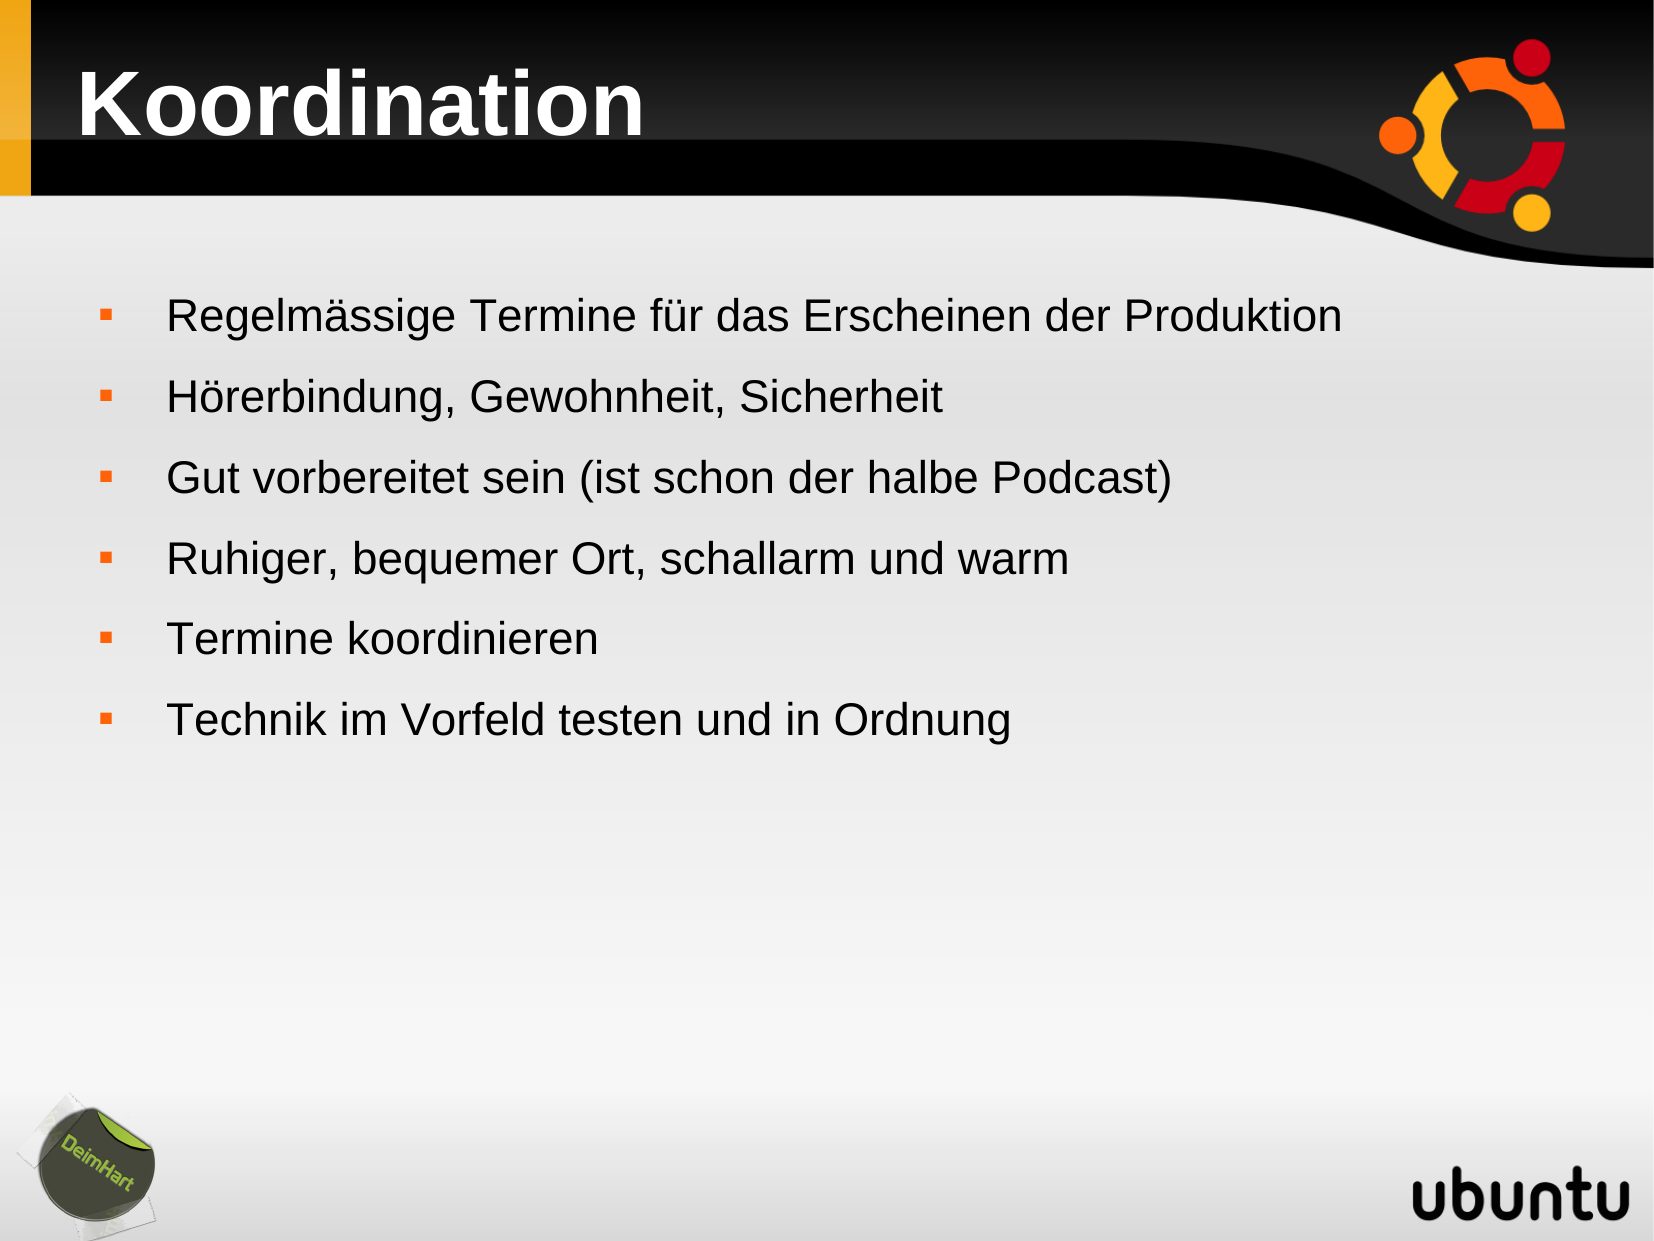

# Koordination
 Regelmässige Termine für das Erscheinen der Produktion
 Hörerbindung, Gewohnheit, Sicherheit
 Gut vorbereitet sein (ist schon der halbe Podcast)
 Ruhiger, bequemer Ort, schallarm und warm
 Termine koordinieren
 Technik im Vorfeld testen und in Ordnung